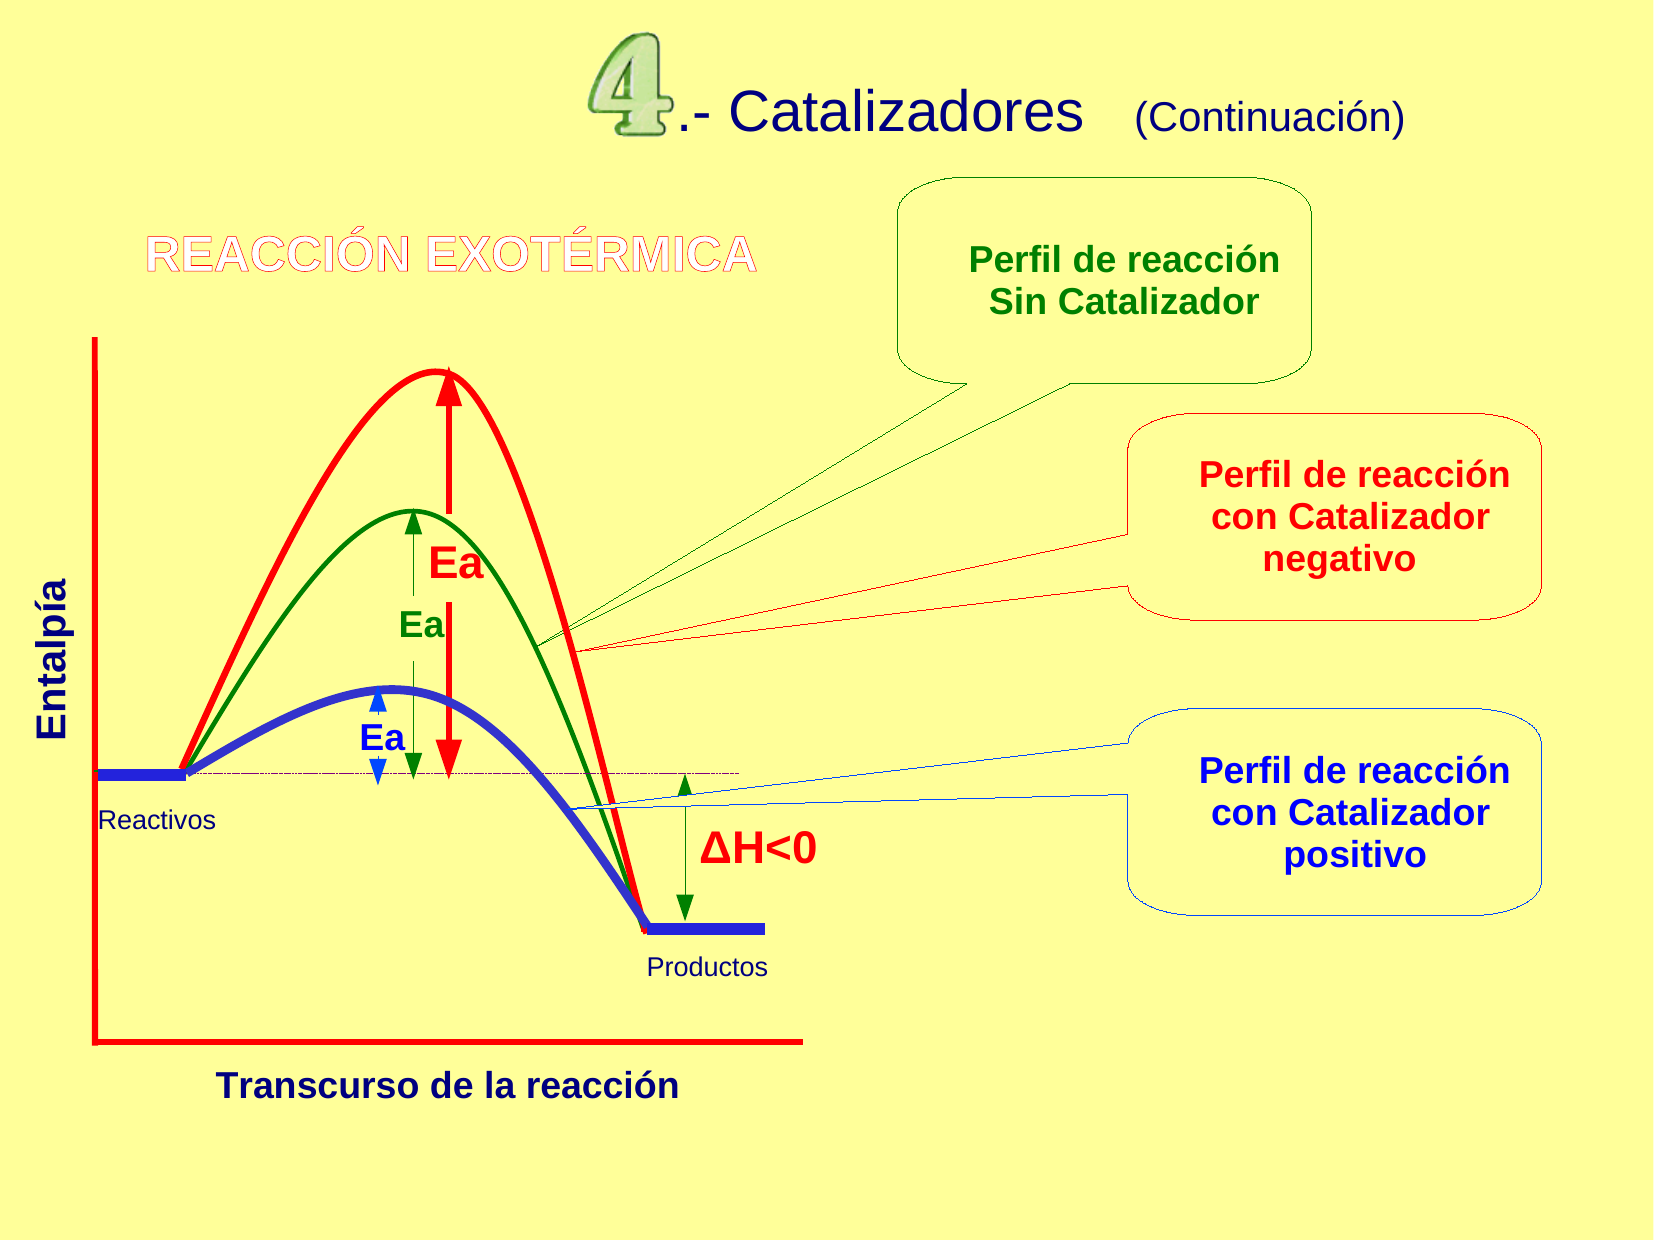

.- Catalizadores (Continuación)
Perfil de reacción Sin Catalizador
REACCIÓN EXOTÉRMICA
Ea
Perfil de reacción con Catalizador
negativo
Ea
Entalpía
Transcurso de la reacción
Ea
Perfil de reacción con Catalizador
positivo
ΔH<0
Reactivos
Productos